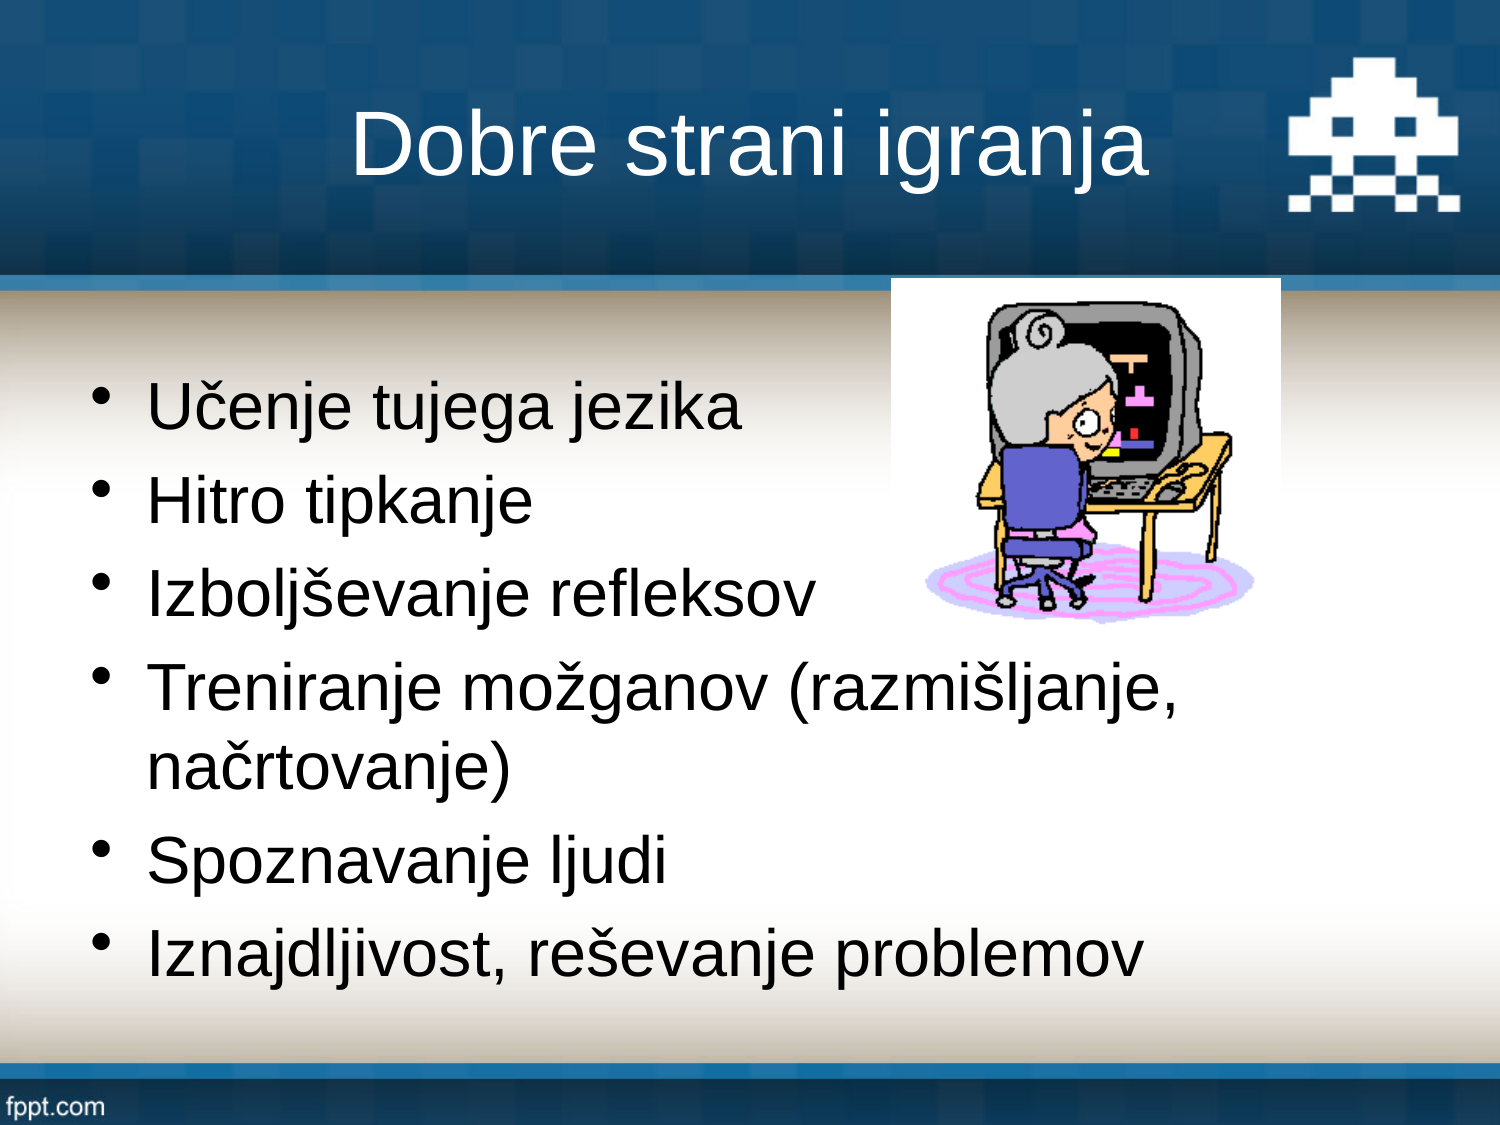

# Dobre strani igranja
Učenje tujega jezika
Hitro tipkanje
Izboljševanje refleksov
Treniranje možganov (razmišljanje, načrtovanje)
Spoznavanje ljudi
Iznajdljivost, reševanje problemov